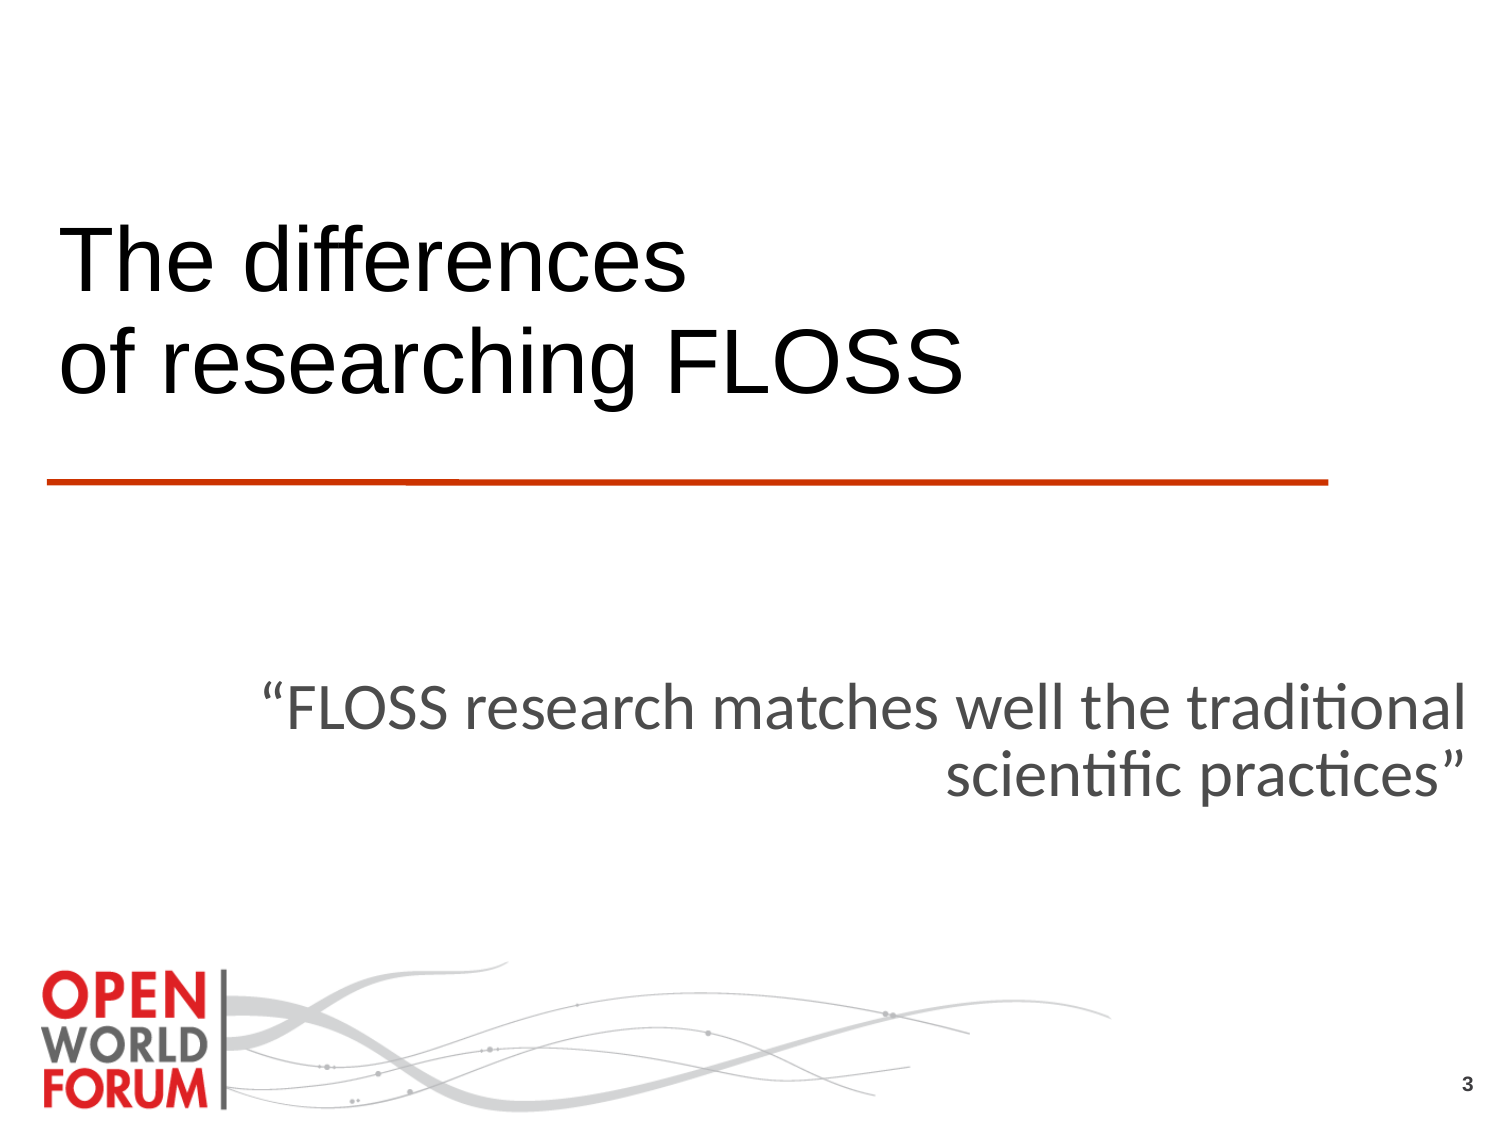

# The differences of researching FLOSS
“FLOSS research matches well the traditional scientific practices”
3